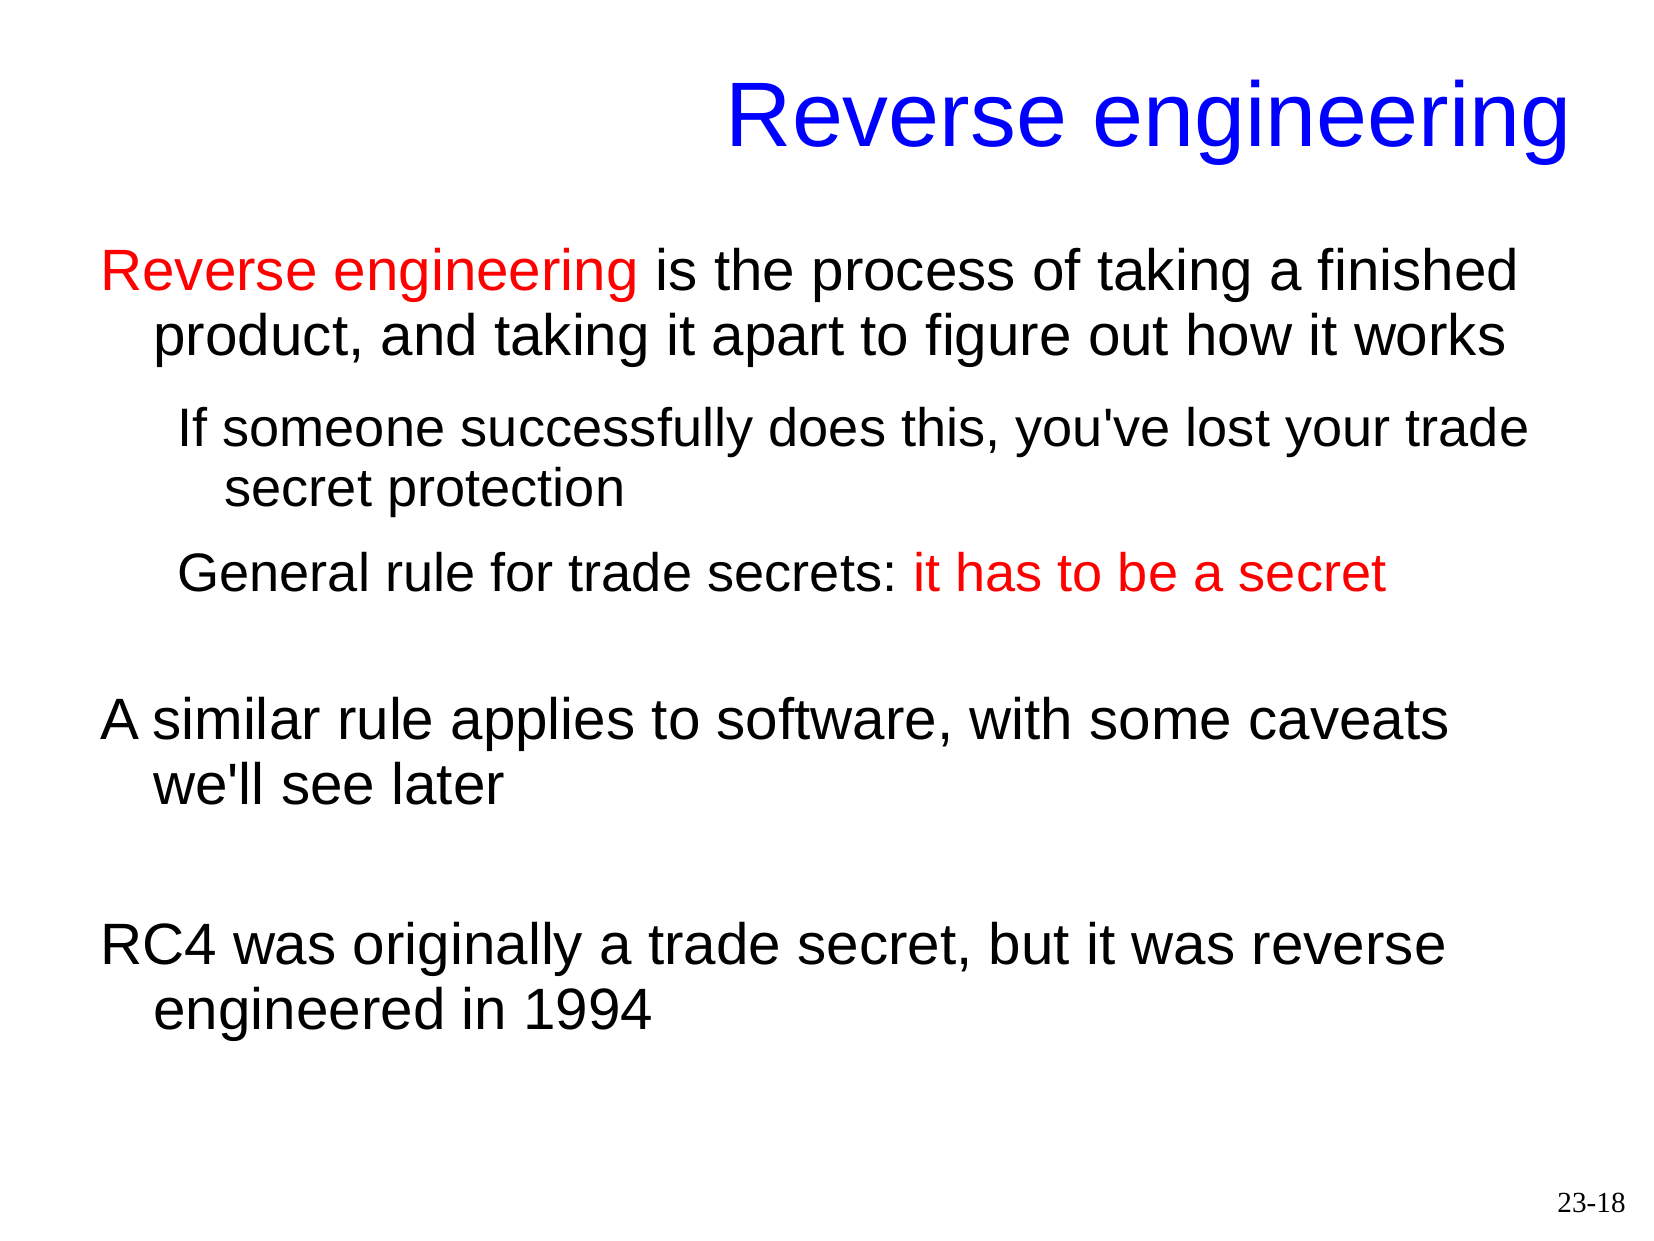

# Reverse engineering
Reverse engineering is the process of taking a finished product, and taking it apart to figure out how it works
If someone successfully does this, you've lost your trade secret protection
General rule for trade secrets: it has to be a secret
A similar rule applies to software, with some caveats we'll see later
RC4 was originally a trade secret, but it was reverse engineered in 1994